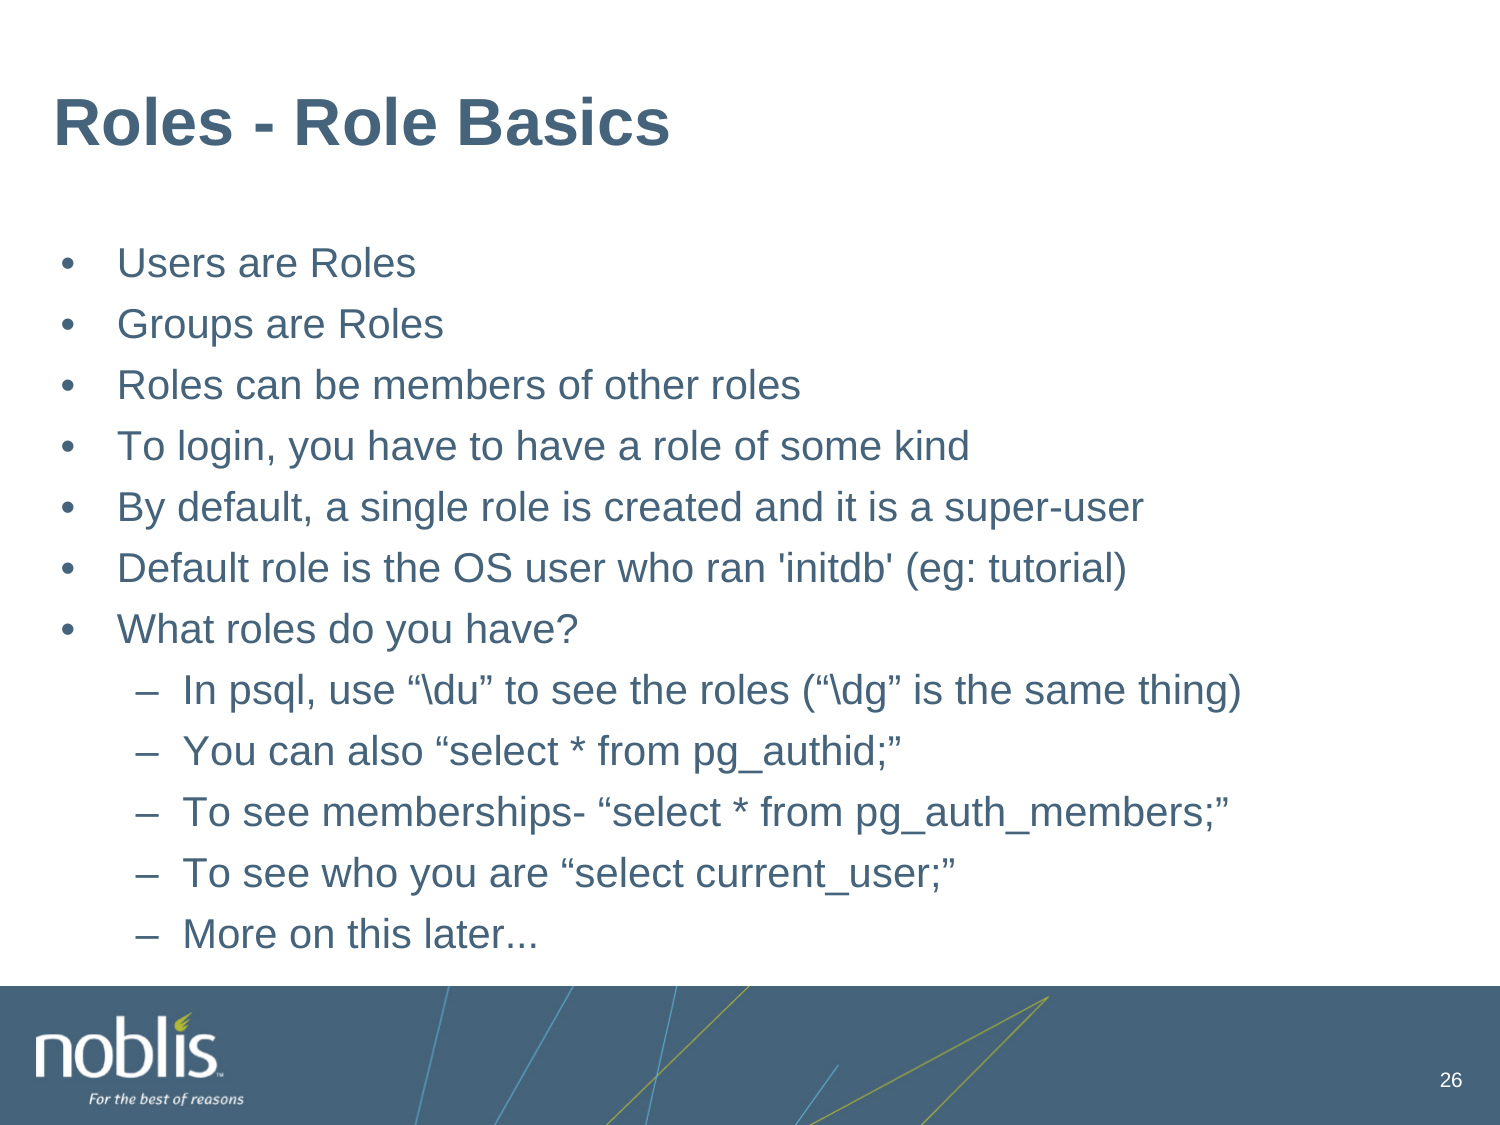

# Roles - Role Basics
Users are Roles
Groups are Roles
Roles can be members of other roles
To login, you have to have a role of some kind
By default, a single role is created and it is a super-user
Default role is the OS user who ran 'initdb' (eg: tutorial)
What roles do you have?
In psql, use “\du” to see the roles (“\dg” is the same thing)
You can also “select * from pg_authid;”
To see memberships- “select * from pg_auth_members;”
To see who you are “select current_user;”
More on this later...